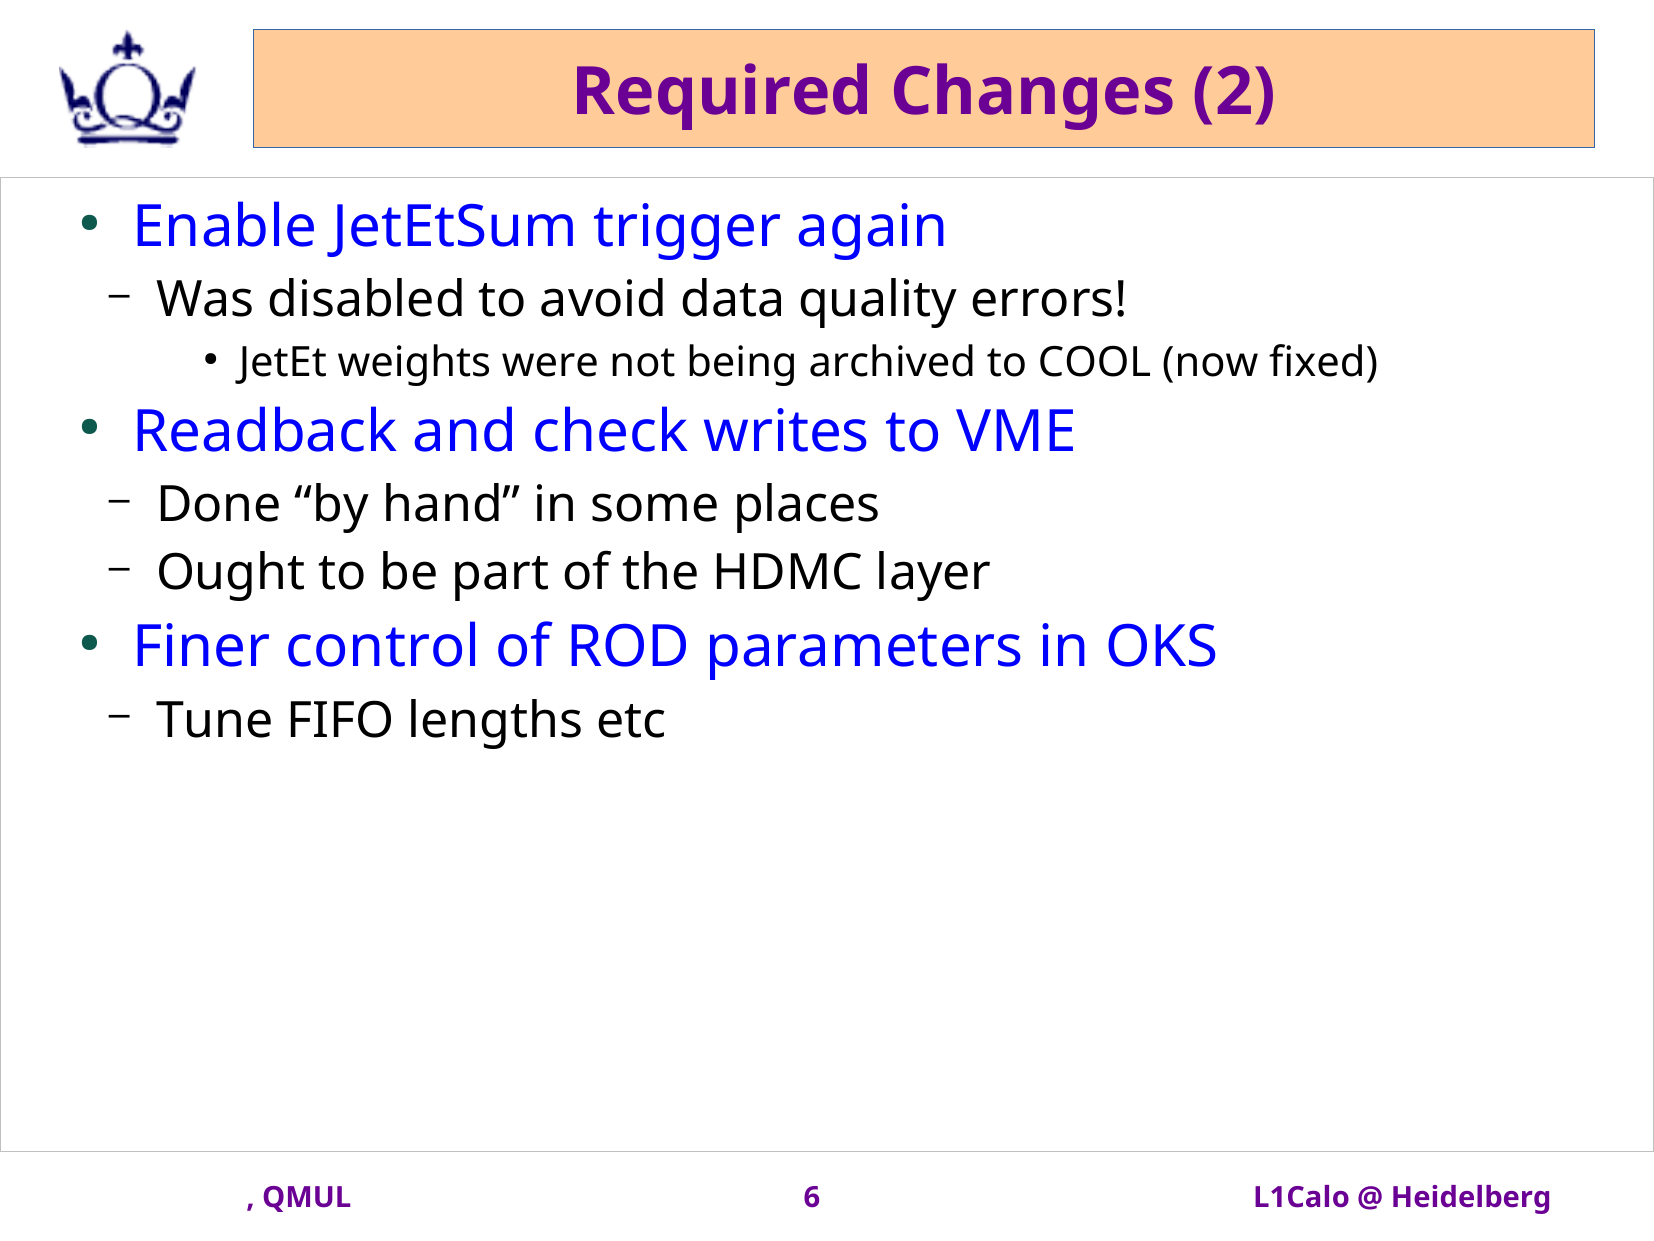

# Required Changes (2)
Enable JetEtSum trigger again
Was disabled to avoid data quality errors!
JetEt weights were not being archived to COOL (now fixed)
Readback and check writes to VME
Done “by hand” in some places
Ought to be part of the HDMC layer
Finer control of ROD parameters in OKS
Tune FIFO lengths etc